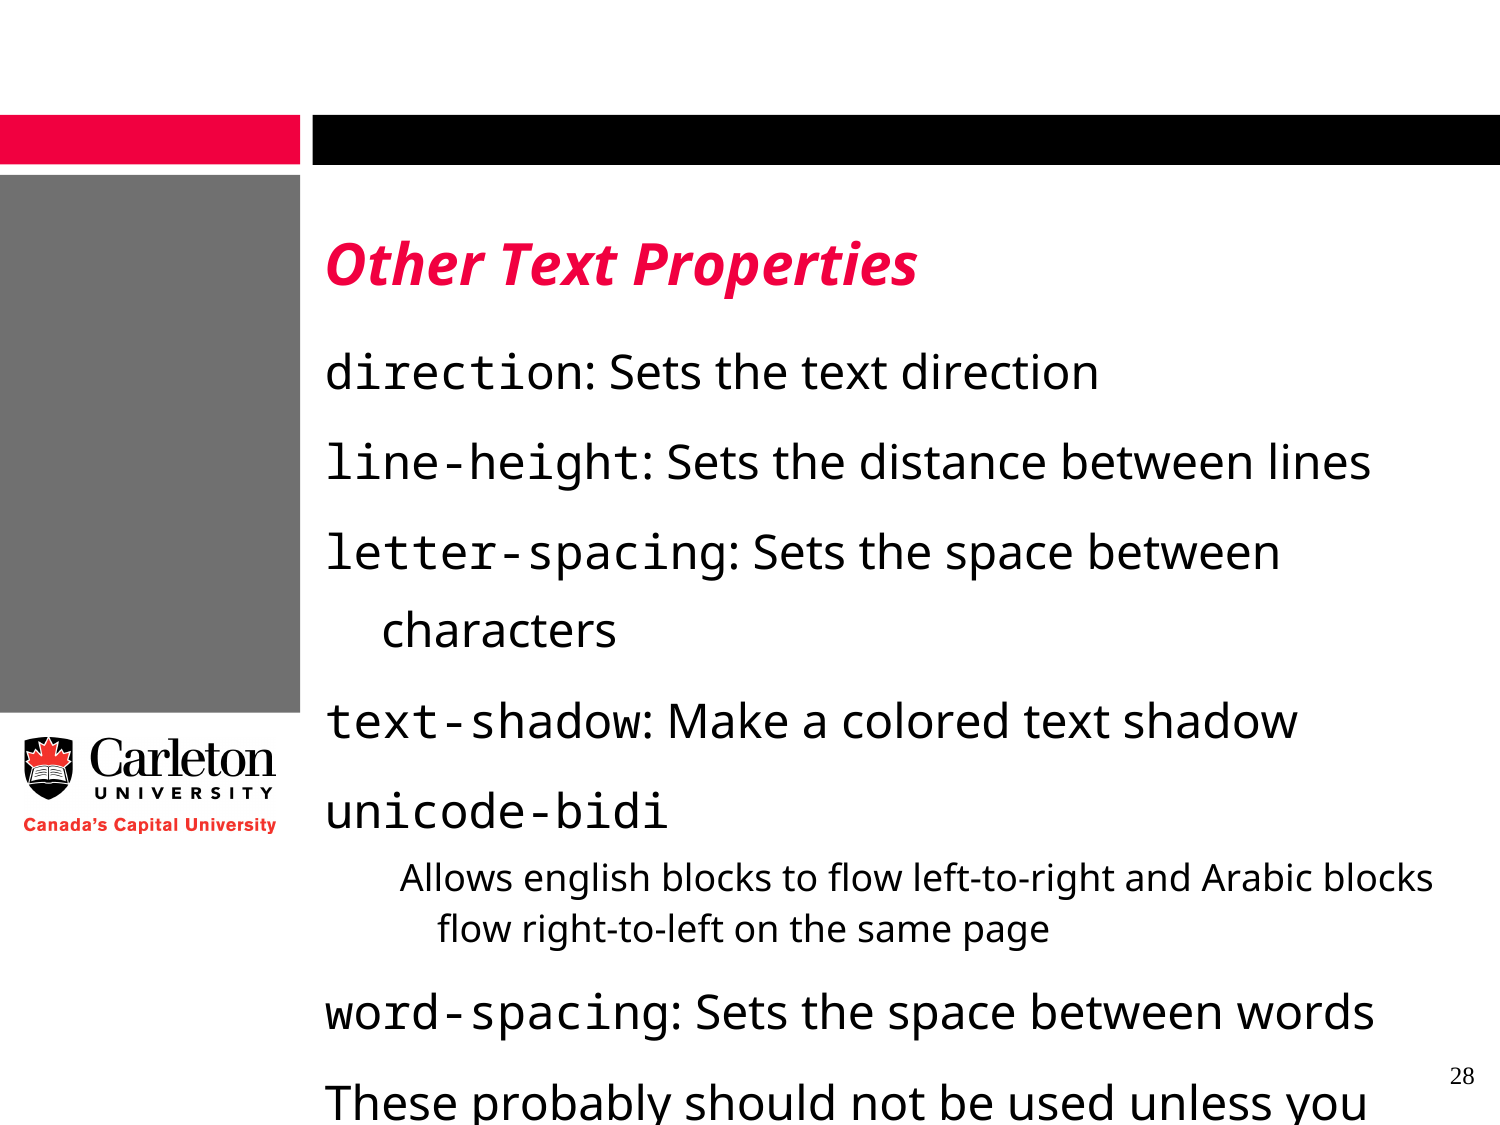

# Other Text Properties
direction: Sets the text direction
line-height: Sets the distance between lines
letter-spacing: Sets the space between characters
text-shadow: Make a colored text shadow
unicode-bidi
Allows english blocks to flow left-to-right and Arabic blocks flow right-to-left on the same page
word-spacing: Sets the space between words
These probably should not be used unless you know a lot about typesetting.
28